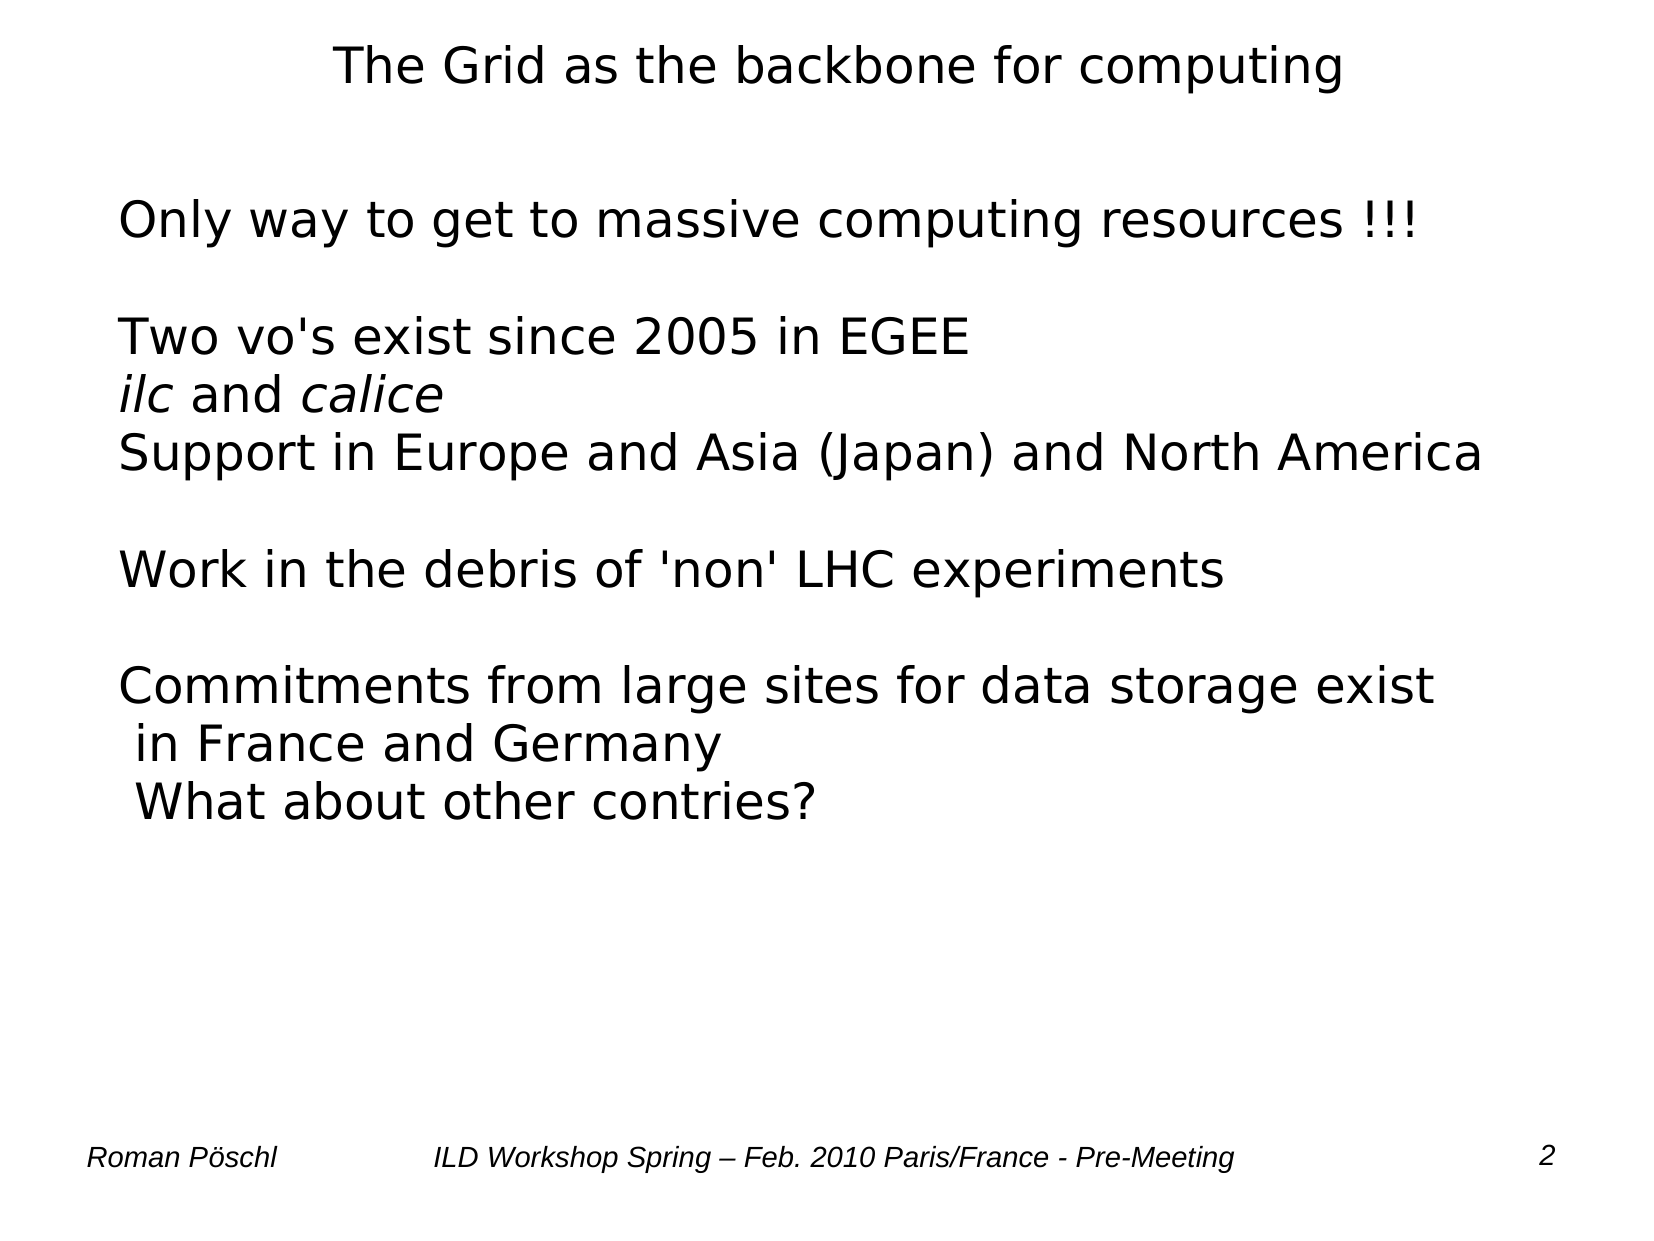

The Grid as the backbone for computing
 Only way to get to massive computing resources !!!
 Two vo's exist since 2005 in EGEE
 ilc and calice
 Support in Europe and Asia (Japan) and North America
 Work in the debris of 'non' LHC experiments
 Commitments from large sites for data storage exist
 in France and Germany
 What about other contries?